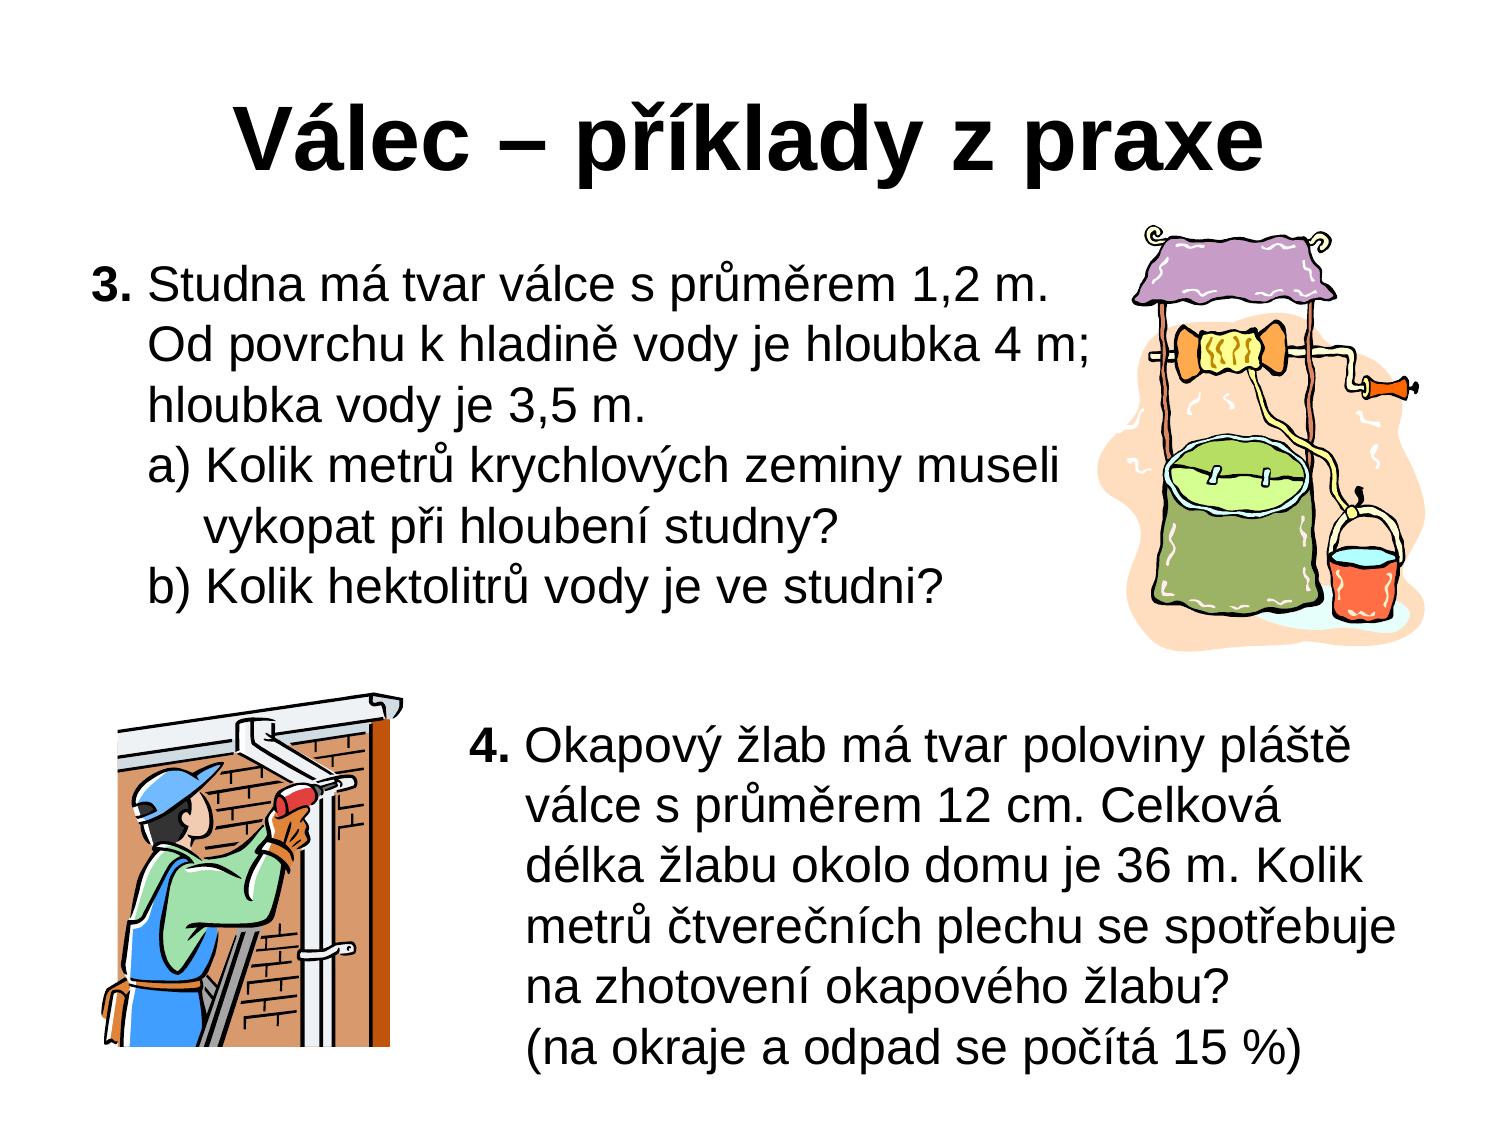

# Válec – příklady z praxe
3. Studna má tvar válce s průměrem 1,2 m.
 Od povrchu k hladině vody je hloubka 4 m;
 hloubka vody je 3,5 m.
 a) Kolik metrů krychlových zeminy museli
 vykopat při hloubení studny?
 b) Kolik hektolitrů vody je ve studni?
4. Okapový žlab má tvar poloviny pláště
 válce s průměrem 12 cm. Celková
 délka žlabu okolo domu je 36 m. Kolik
 metrů čtverečních plechu se spotřebuje
 na zhotovení okapového žlabu?
 (na okraje a odpad se počítá 15 %)